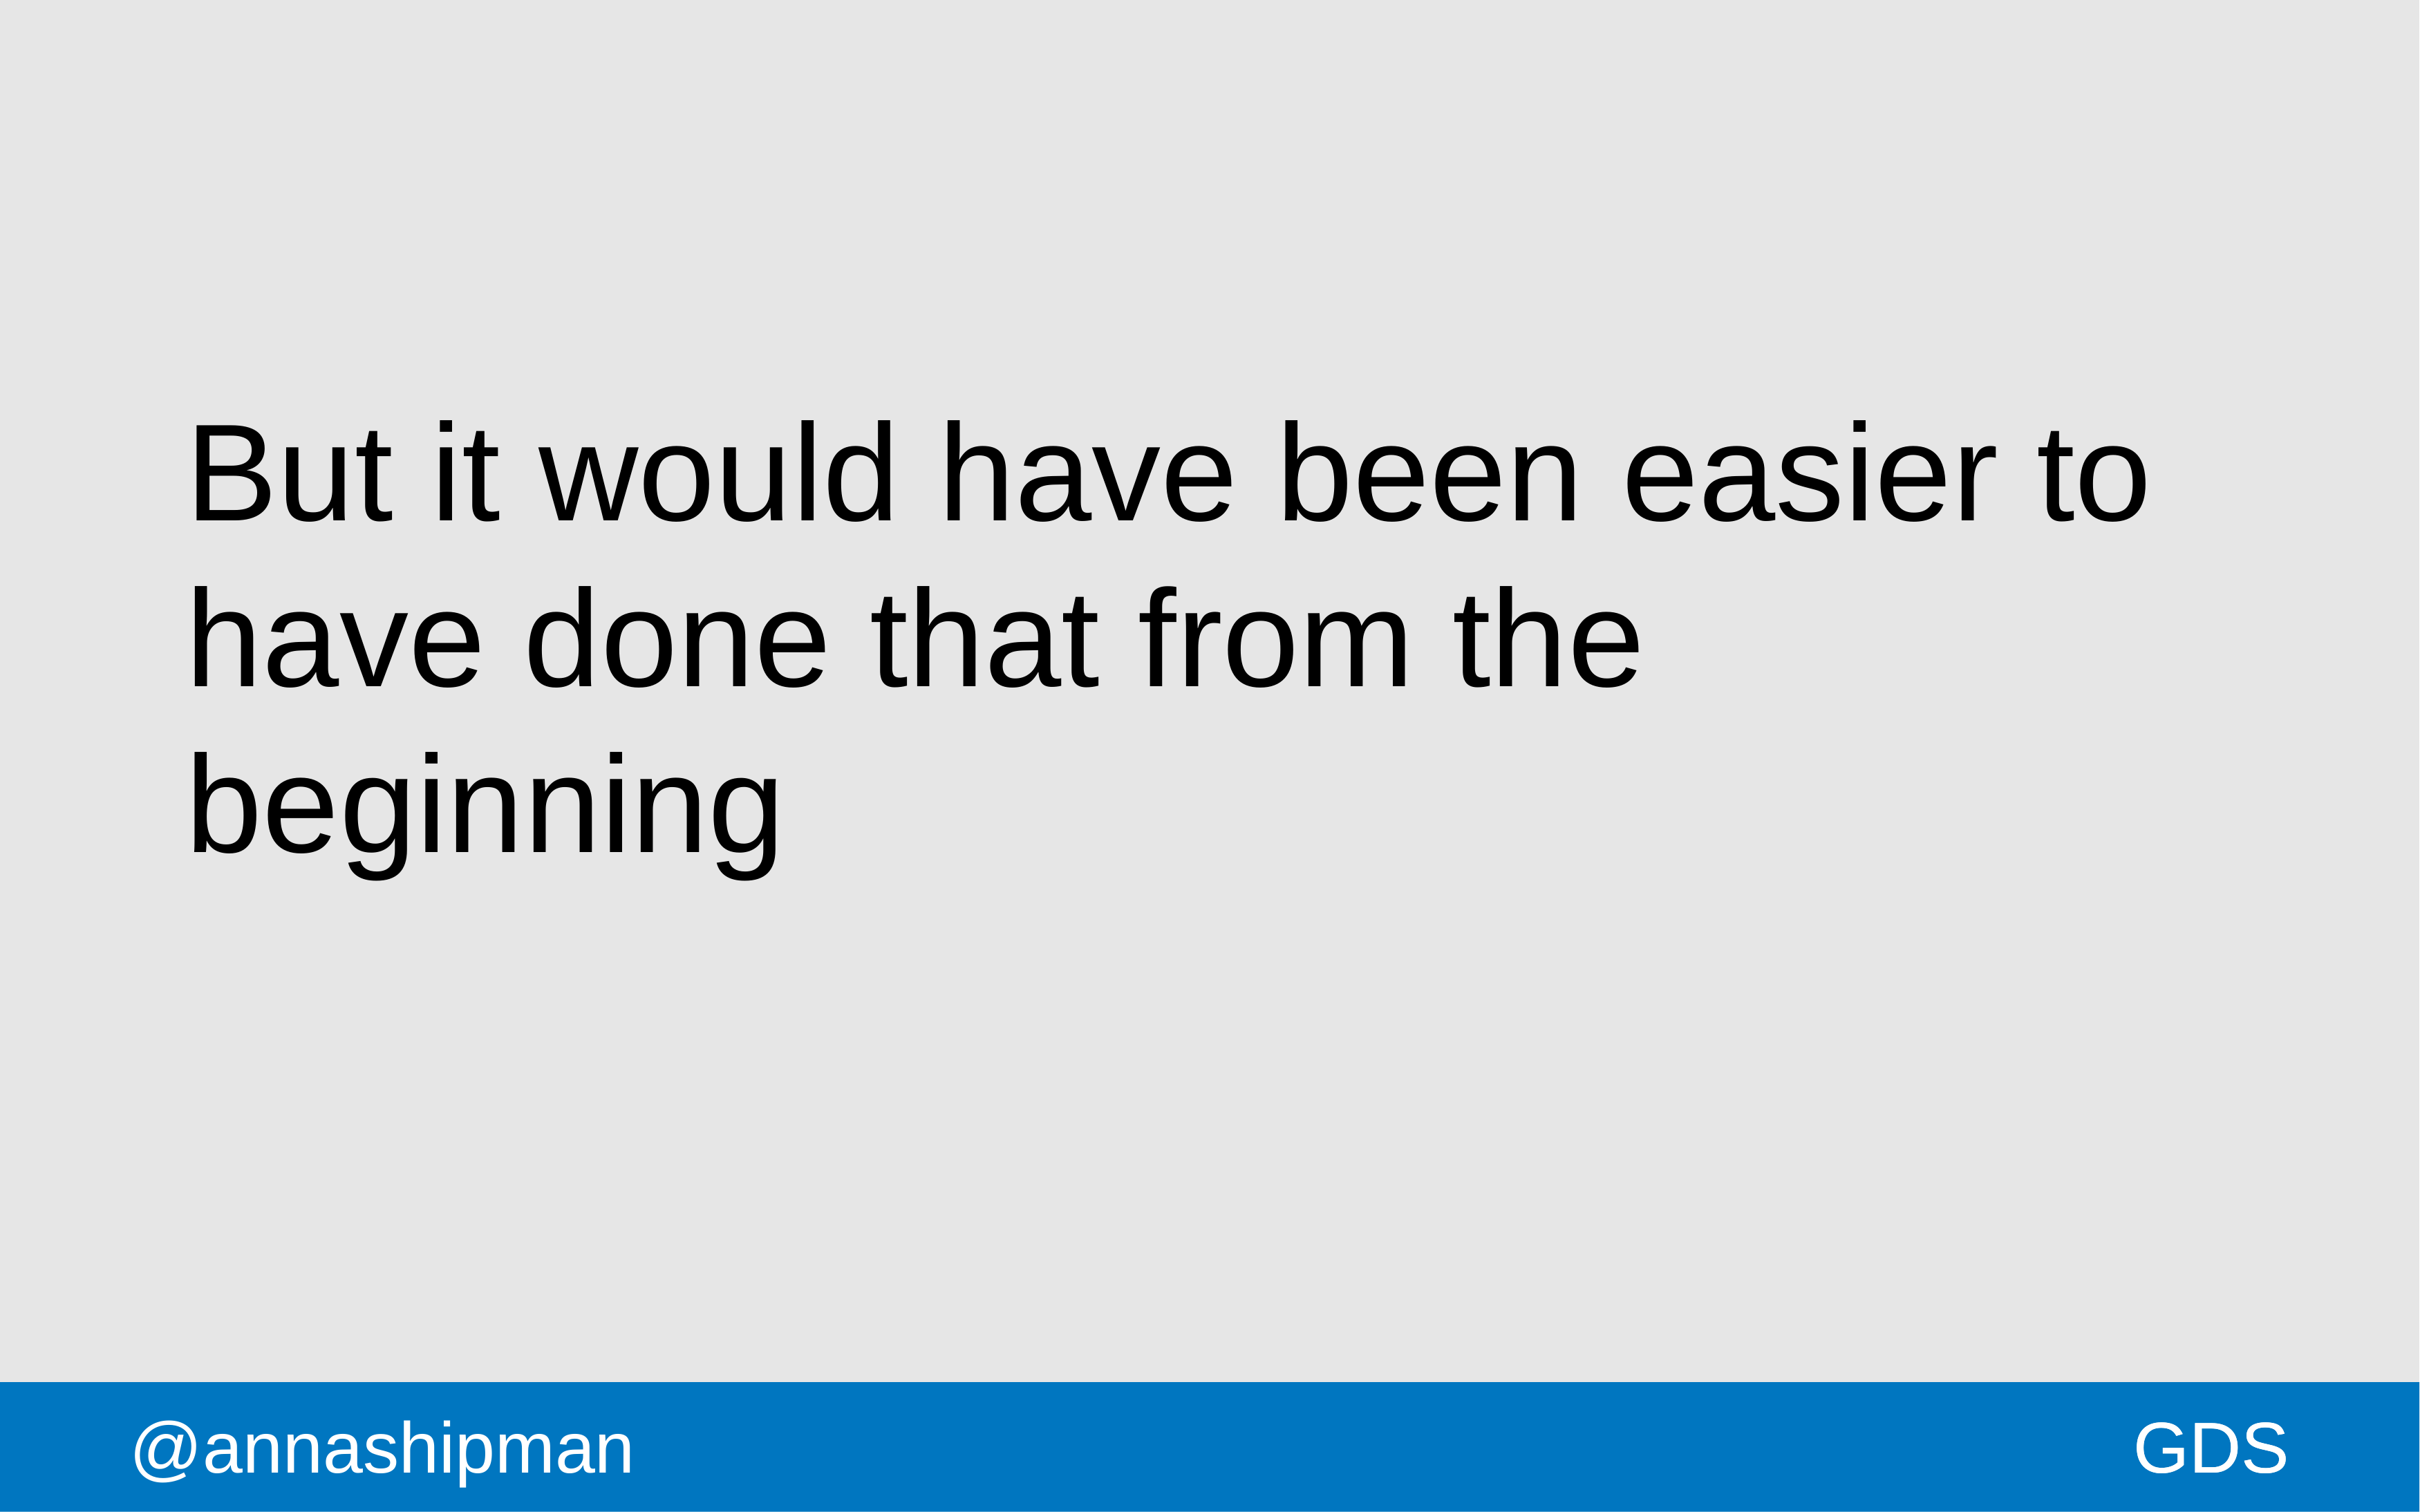

# But it would have been easier to have done that from the beginning